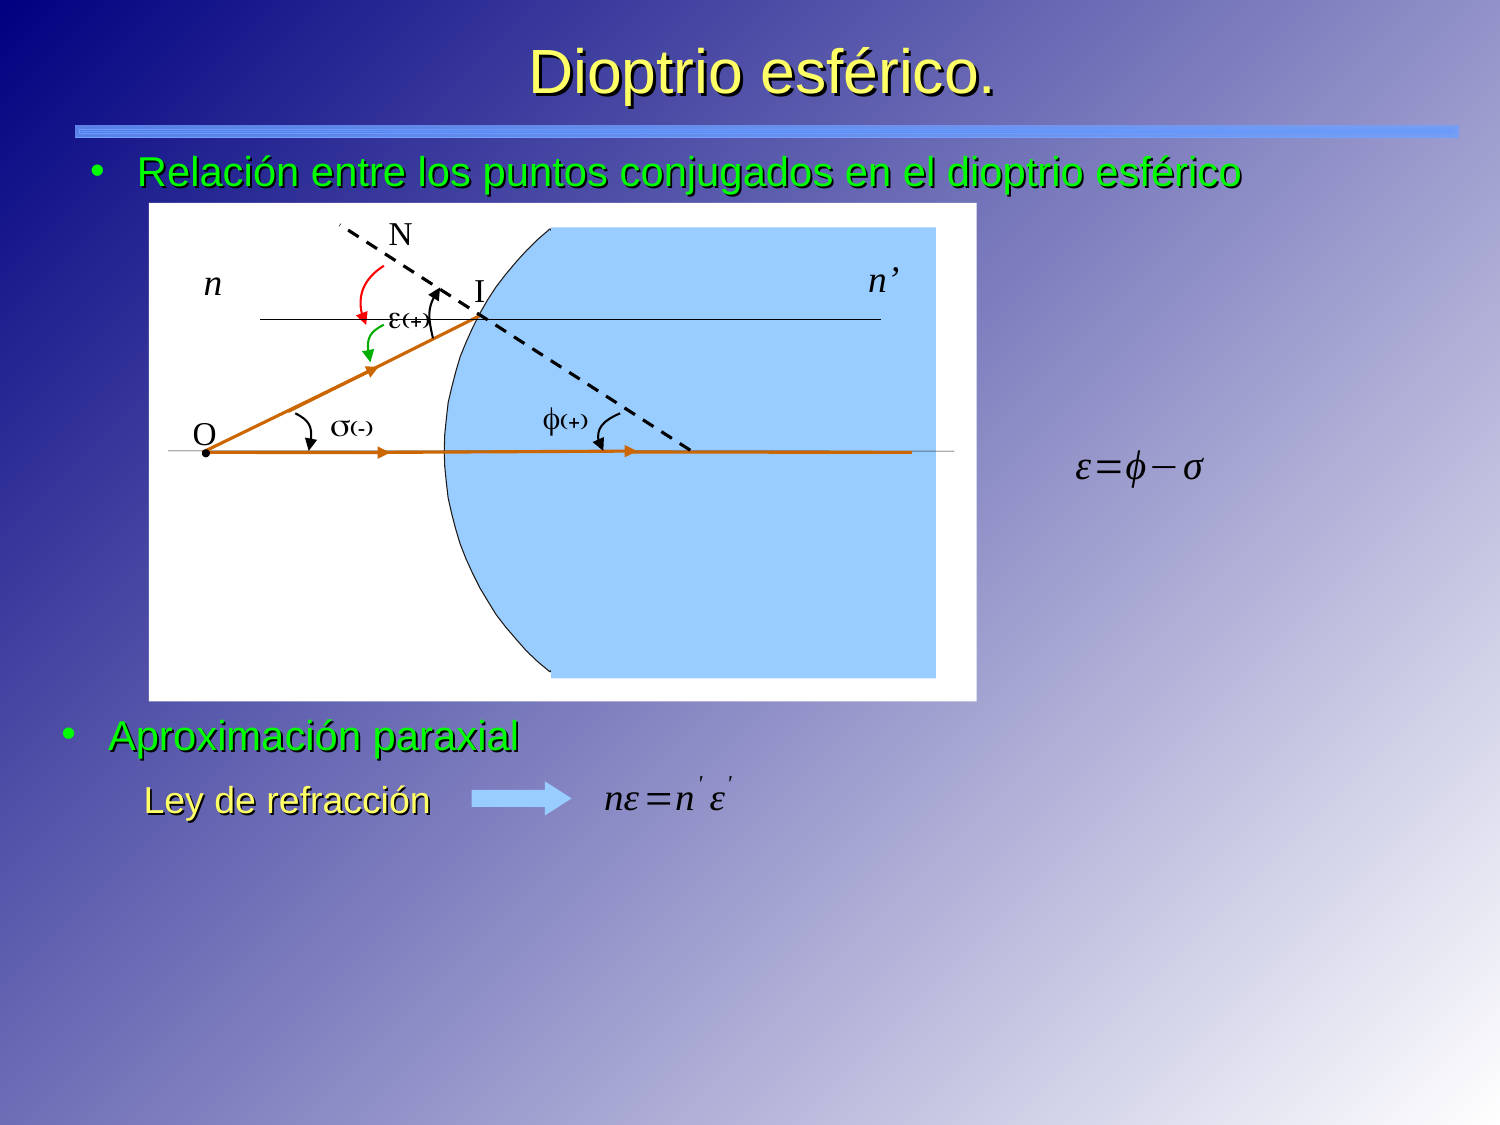

Dioptrio esférico.
Relación entre los puntos conjugados en el dioptrio esférico
n’
n
N
(+)
(+)
I
(-)
O
Aproximación paraxial
Ley de refracción